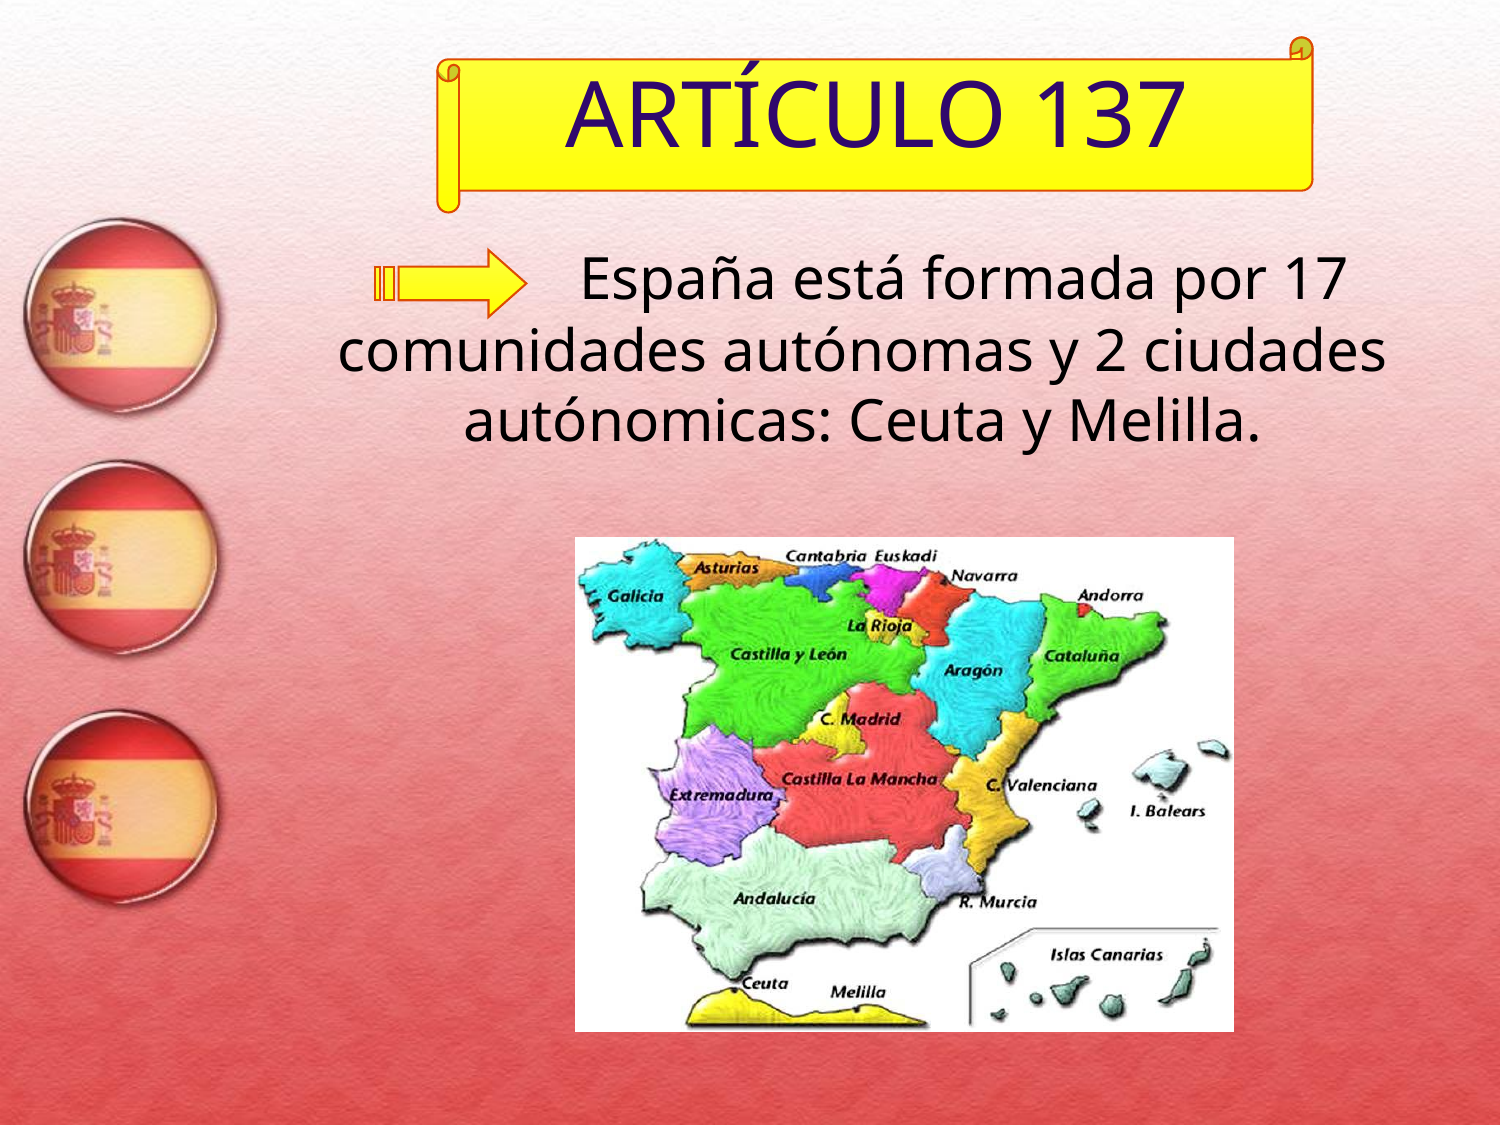

ARTÍCULO 137
 España está formada por 17 comunidades autónomas y 2 ciudades autónomicas: Ceuta y Melilla.
14